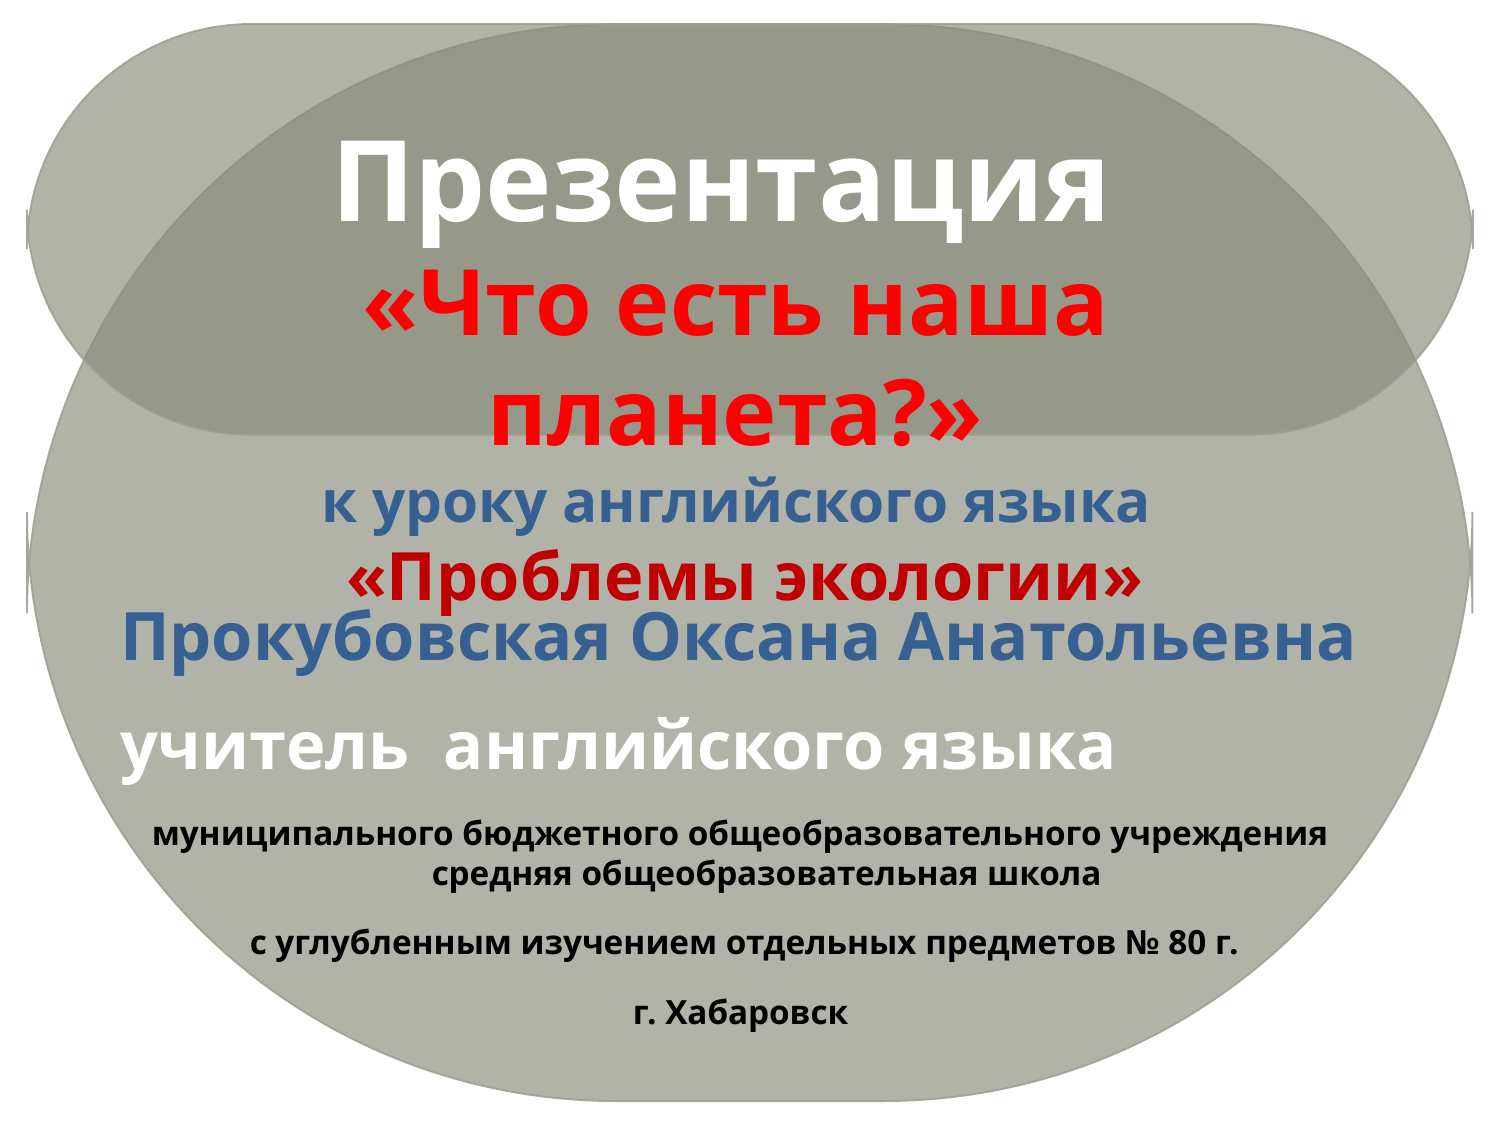

# Презентация «Что есть наша планета?» к уроку английского языка «Проблемы экологии»
Прокубовская Оксана Анатольевна
учитель английского языка
муниципального бюджетного общеобразовательного учреждения средняя общеобразовательная школа
 с углубленным изучением отдельных предметов № 80 г.
г. Хабаровск